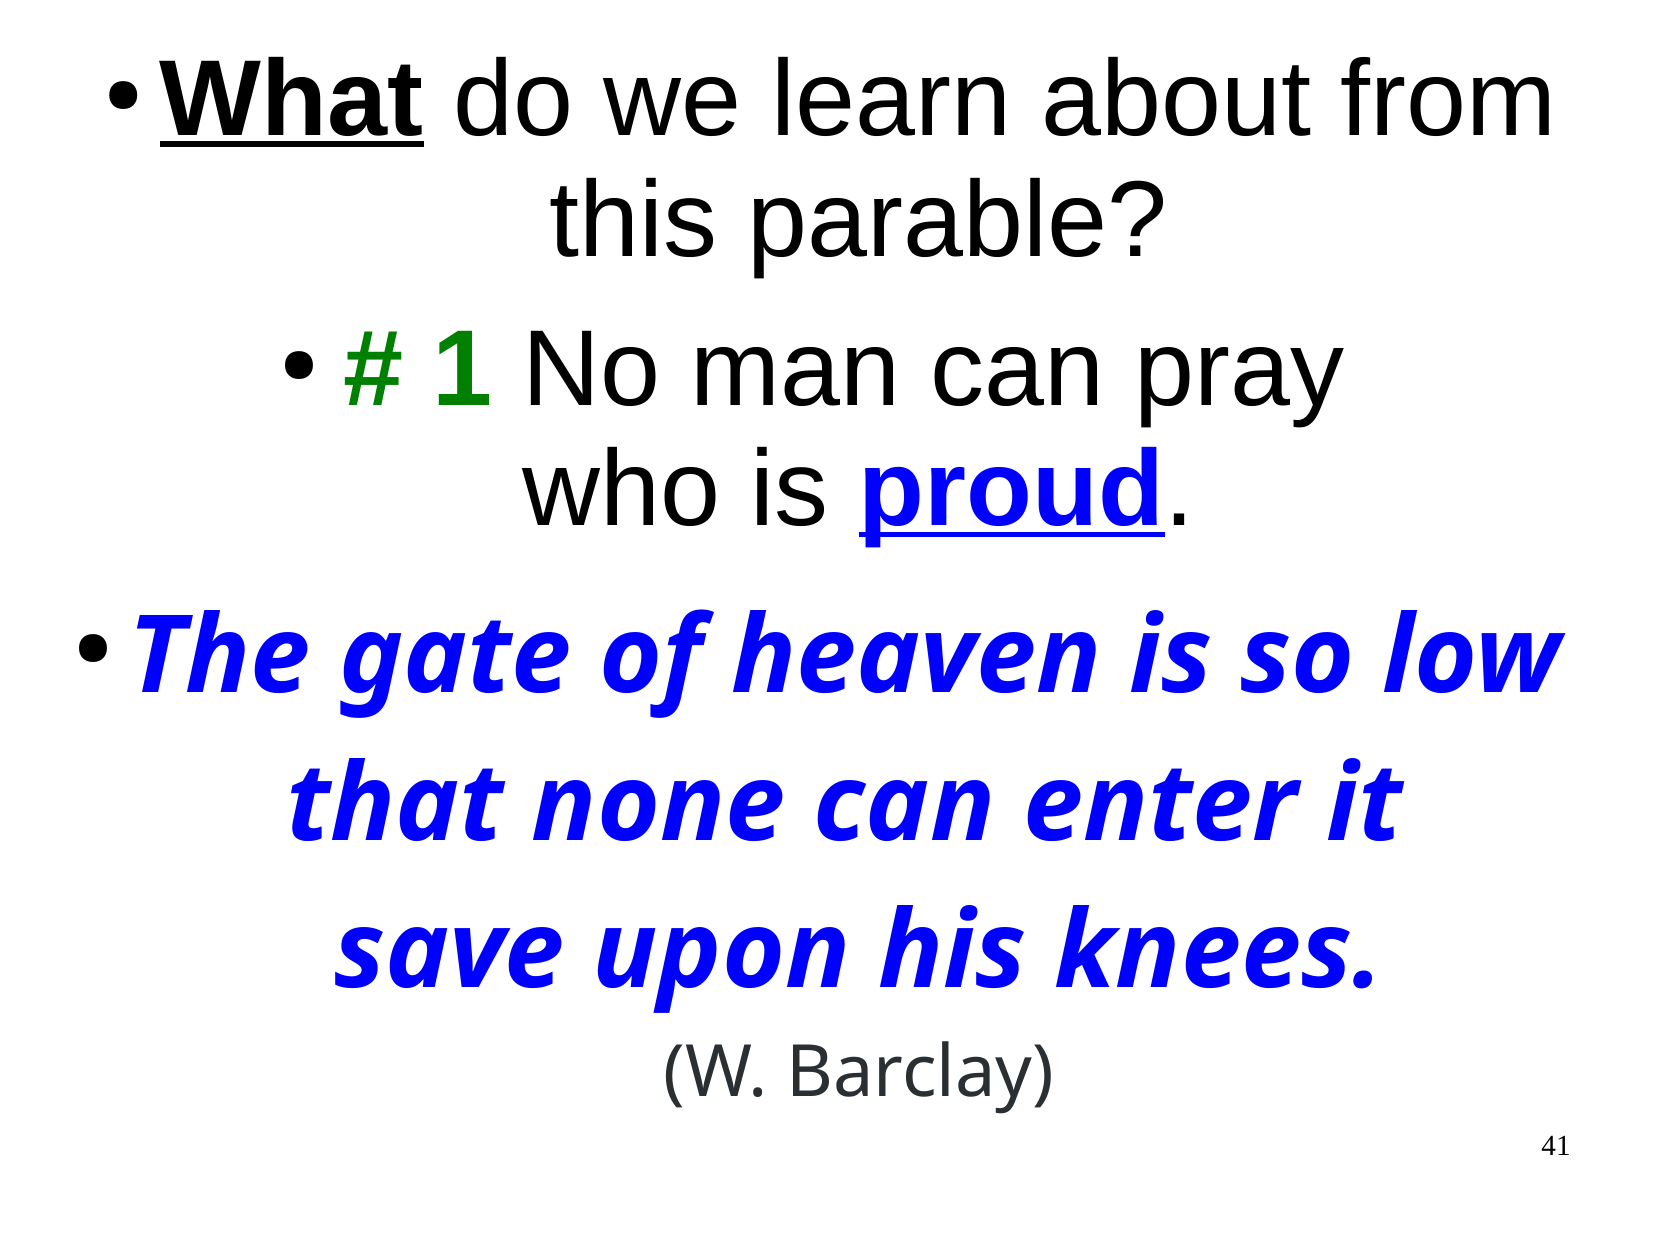

# What do we learn about from this parable?
# 1 No man can pray who is proud.
The gate of heaven is so low
that none can enter it
save upon his knees.
(W. Barclay)
41